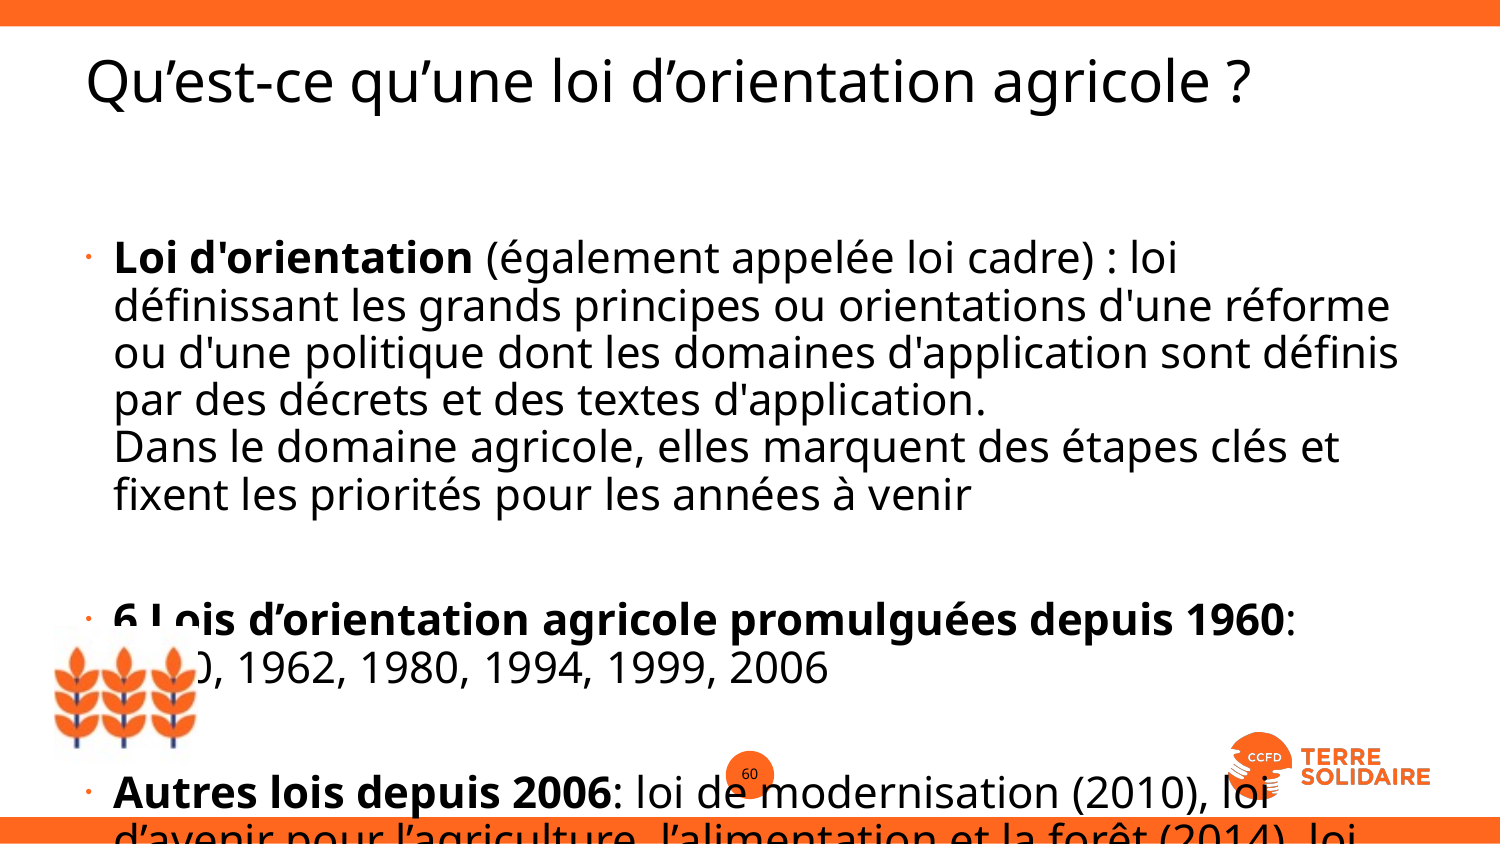

# Qu’est-ce qu’une loi d’orientation agricole ?
Loi d'orientation (également appelée loi cadre) : loi définissant les grands principes ou orientations d'une réforme ou d'une politique dont les domaines d'application sont définis par des décrets et des textes d'application.
Dans le domaine agricole, elles marquent des étapes clés et fixent les priorités pour les années à venir
6 Lois d’orientation agricole promulguées depuis 1960: 1960, 1962, 1980, 1994, 1999, 2006
Autres lois depuis 2006: loi de modernisation (2010), loi d’avenir pour l’agriculture, l’alimentation et la forêt (2014), loi pour l'équilibre des relations commerciales dans le secteur agricole et alimentaire et une alimentation saine, durable et accessible à tous - Egalim (2018)